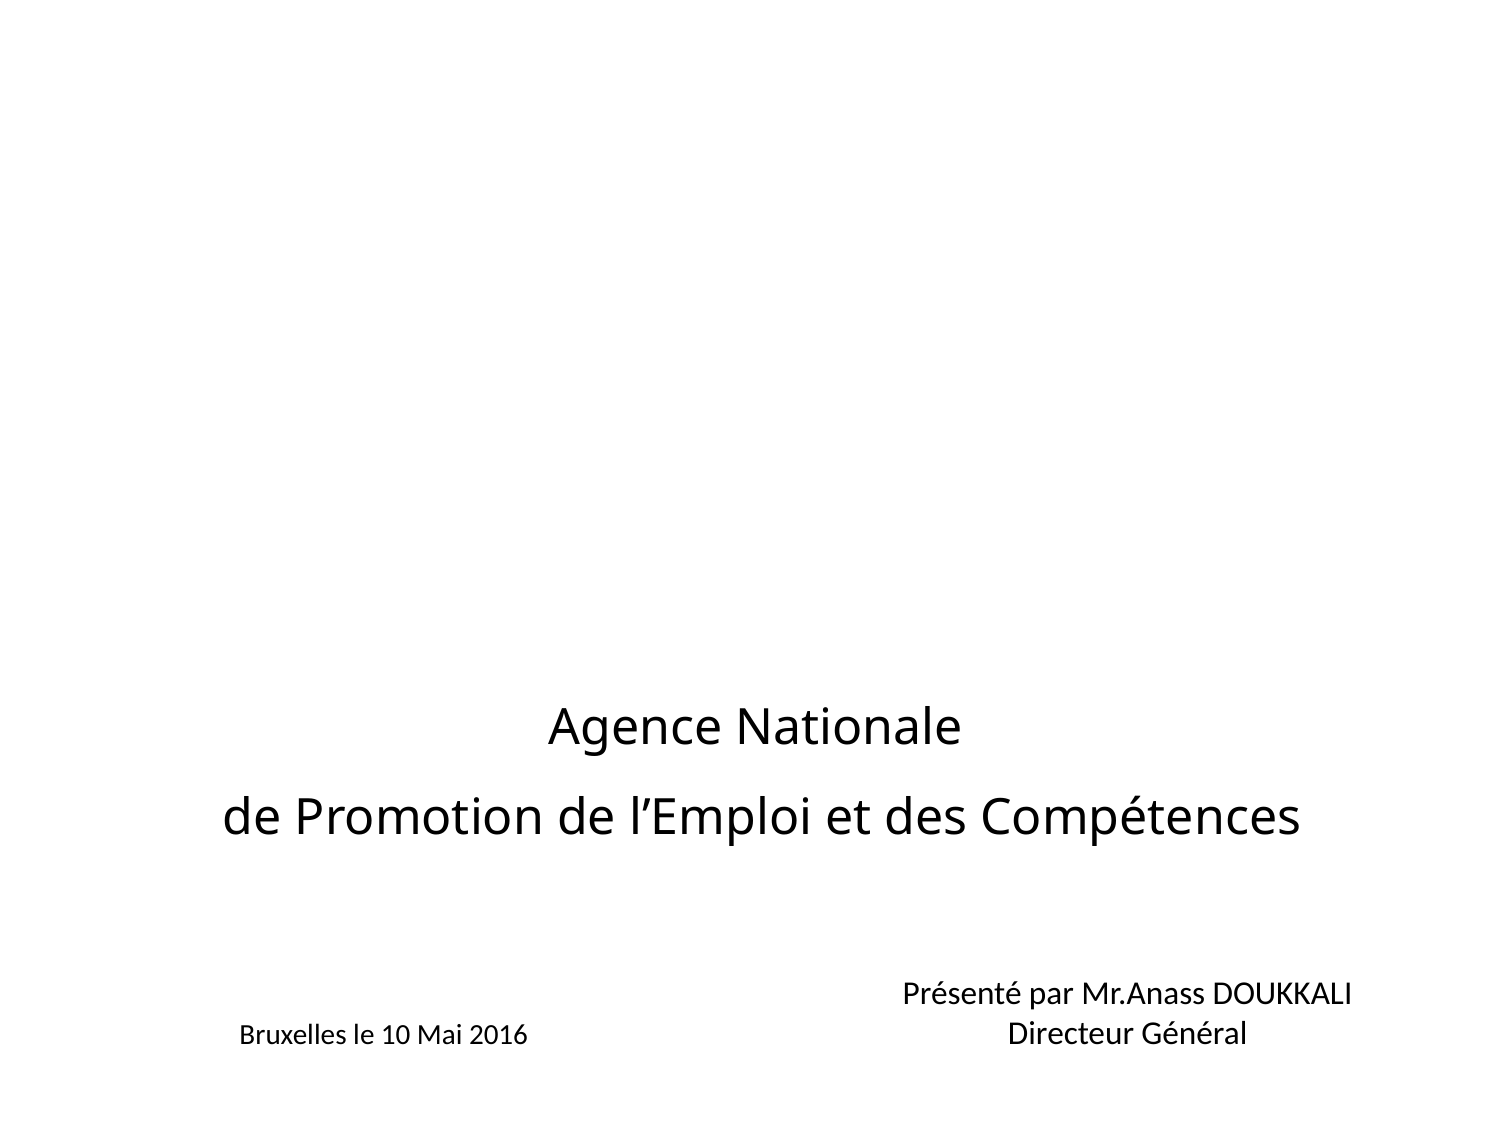

Agence Nationale
 de Promotion de l’Emploi et des Compétences
Présenté par Mr.Anass DOUKKALI
Directeur Général
Bruxelles le 10 Mai 2016